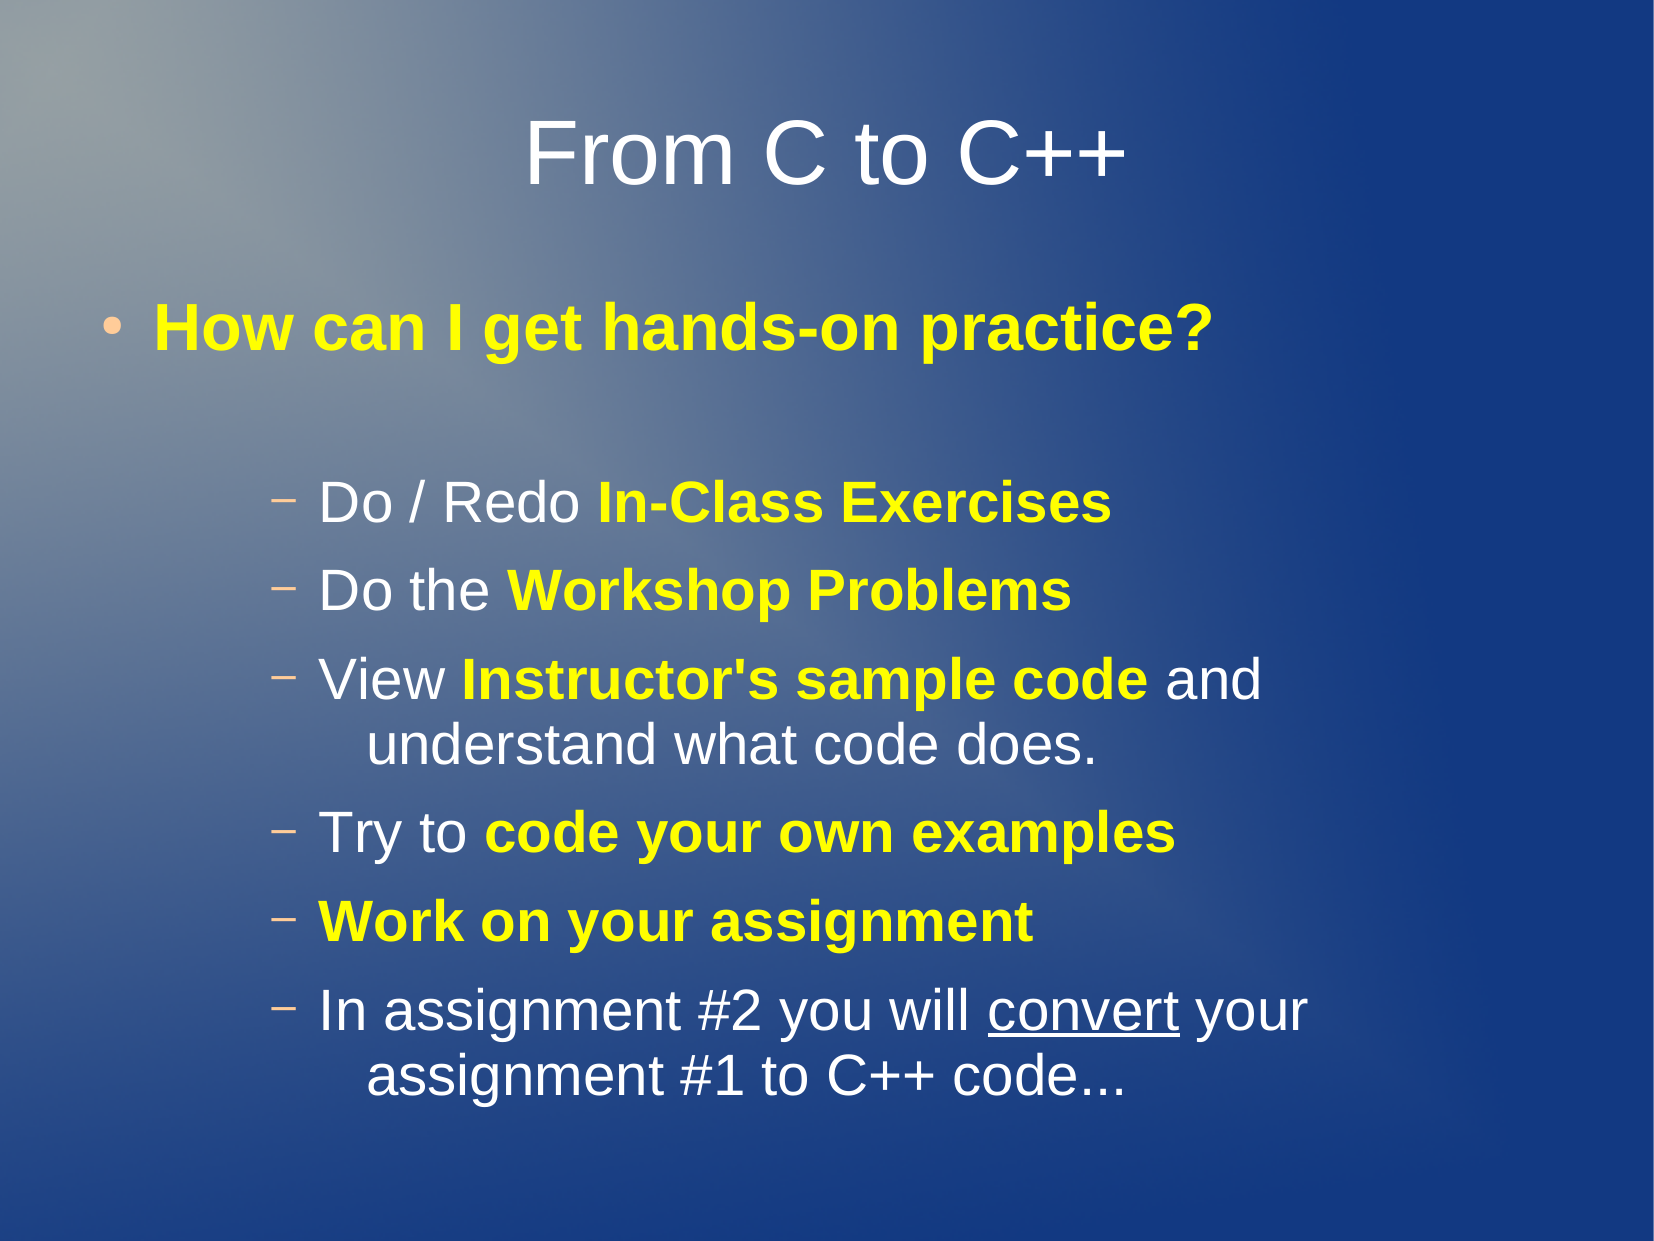

# From C to C++
How can I get hands-on practice?
Do / Redo In-Class Exercises
Do the Workshop Problems
View Instructor's sample code and understand what code does.
Try to code your own examples
Work on your assignment
In assignment #2 you will convert your assignment #1 to C++ code...